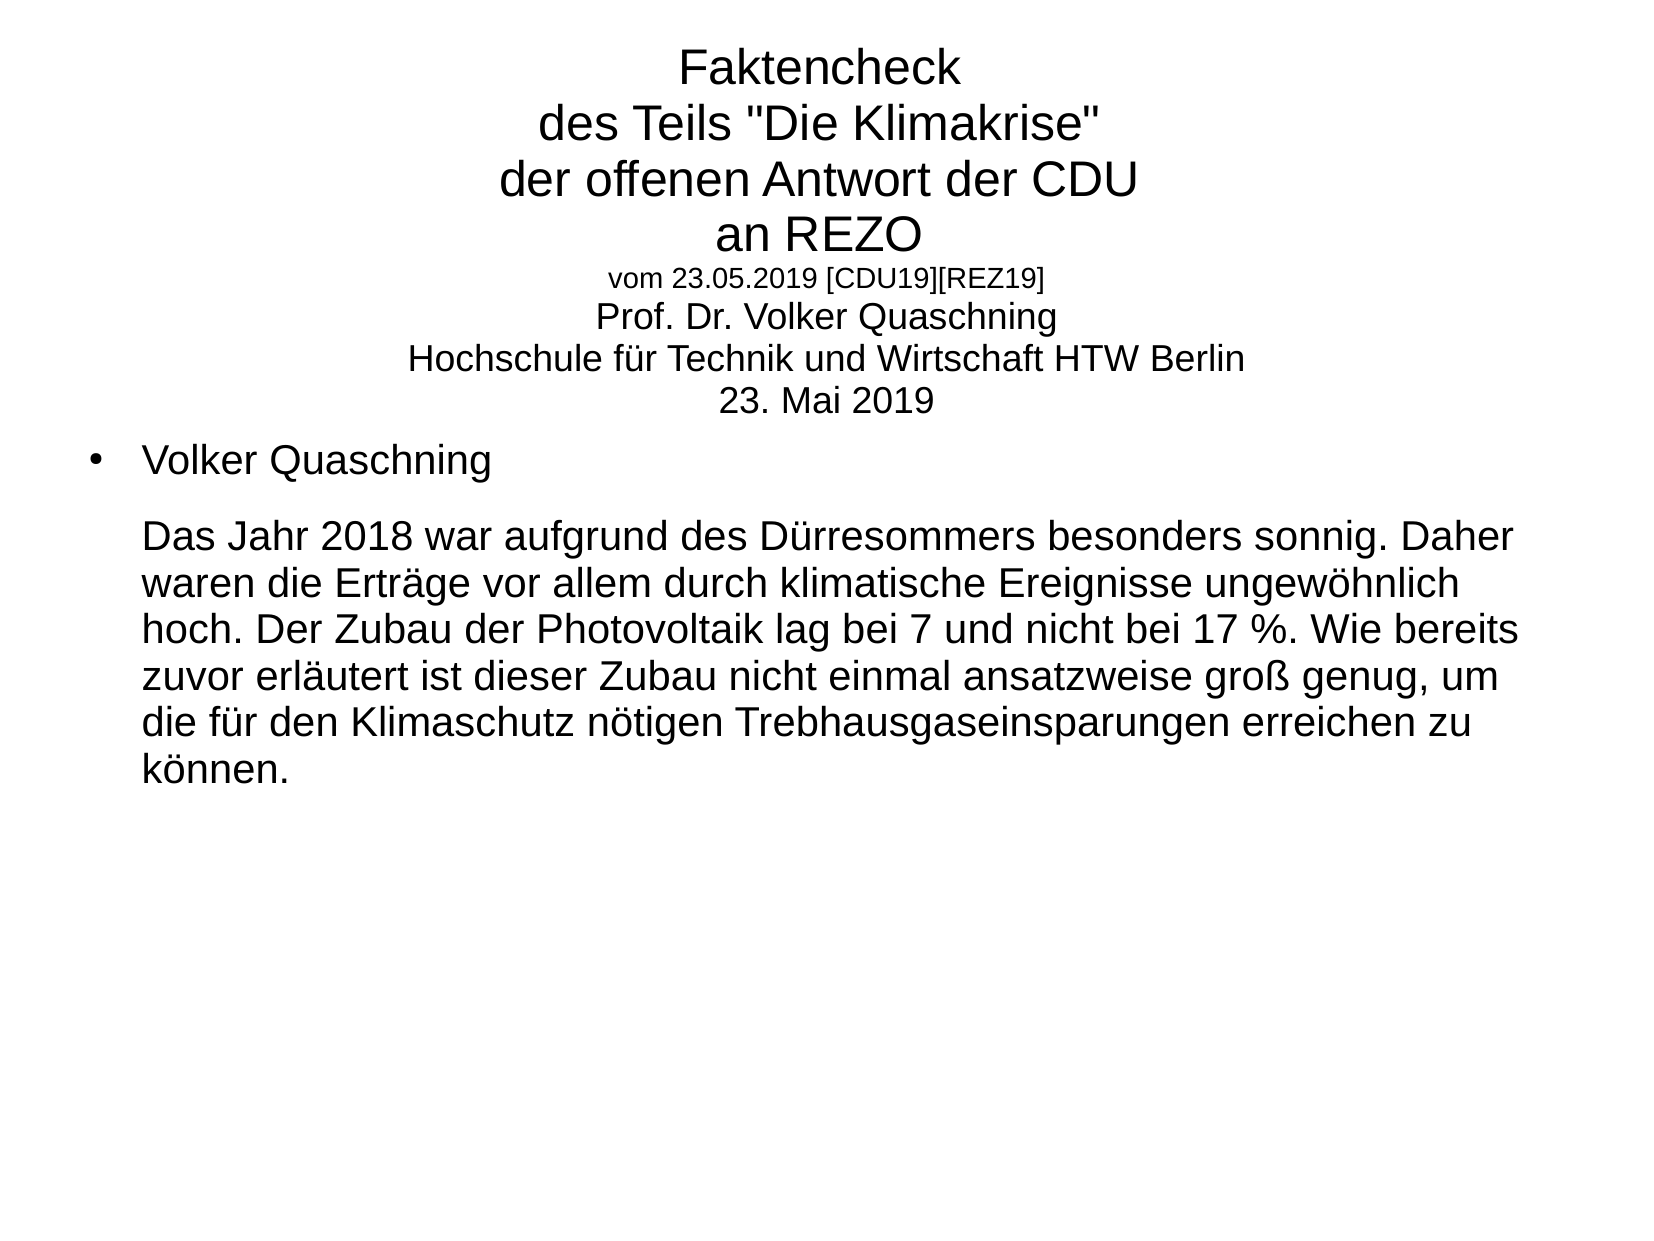

# Faktencheck des Teils "Die Klimakrise" der offenen Antwort der CDU an REZO vom 23.05.2019 [CDU19][REZ19] Prof. Dr. Volker Quaschning Hochschule für Technik und Wirtschaft HTW Berlin 23. Mai 2019
Volker Quaschning
Das Jahr 2018 war aufgrund des Dürresommers besonders sonnig. Daher waren die Erträge vor allem durch klimatische Ereignisse ungewöhnlich hoch. Der Zubau der Photovoltaik lag bei 7 und nicht bei 17 %. Wie bereits zuvor erläutert ist dieser Zubau nicht einmal ansatzweise groß genug, um die für den Klimaschutz nötigen Trebhausgaseinsparungen erreichen zu können.